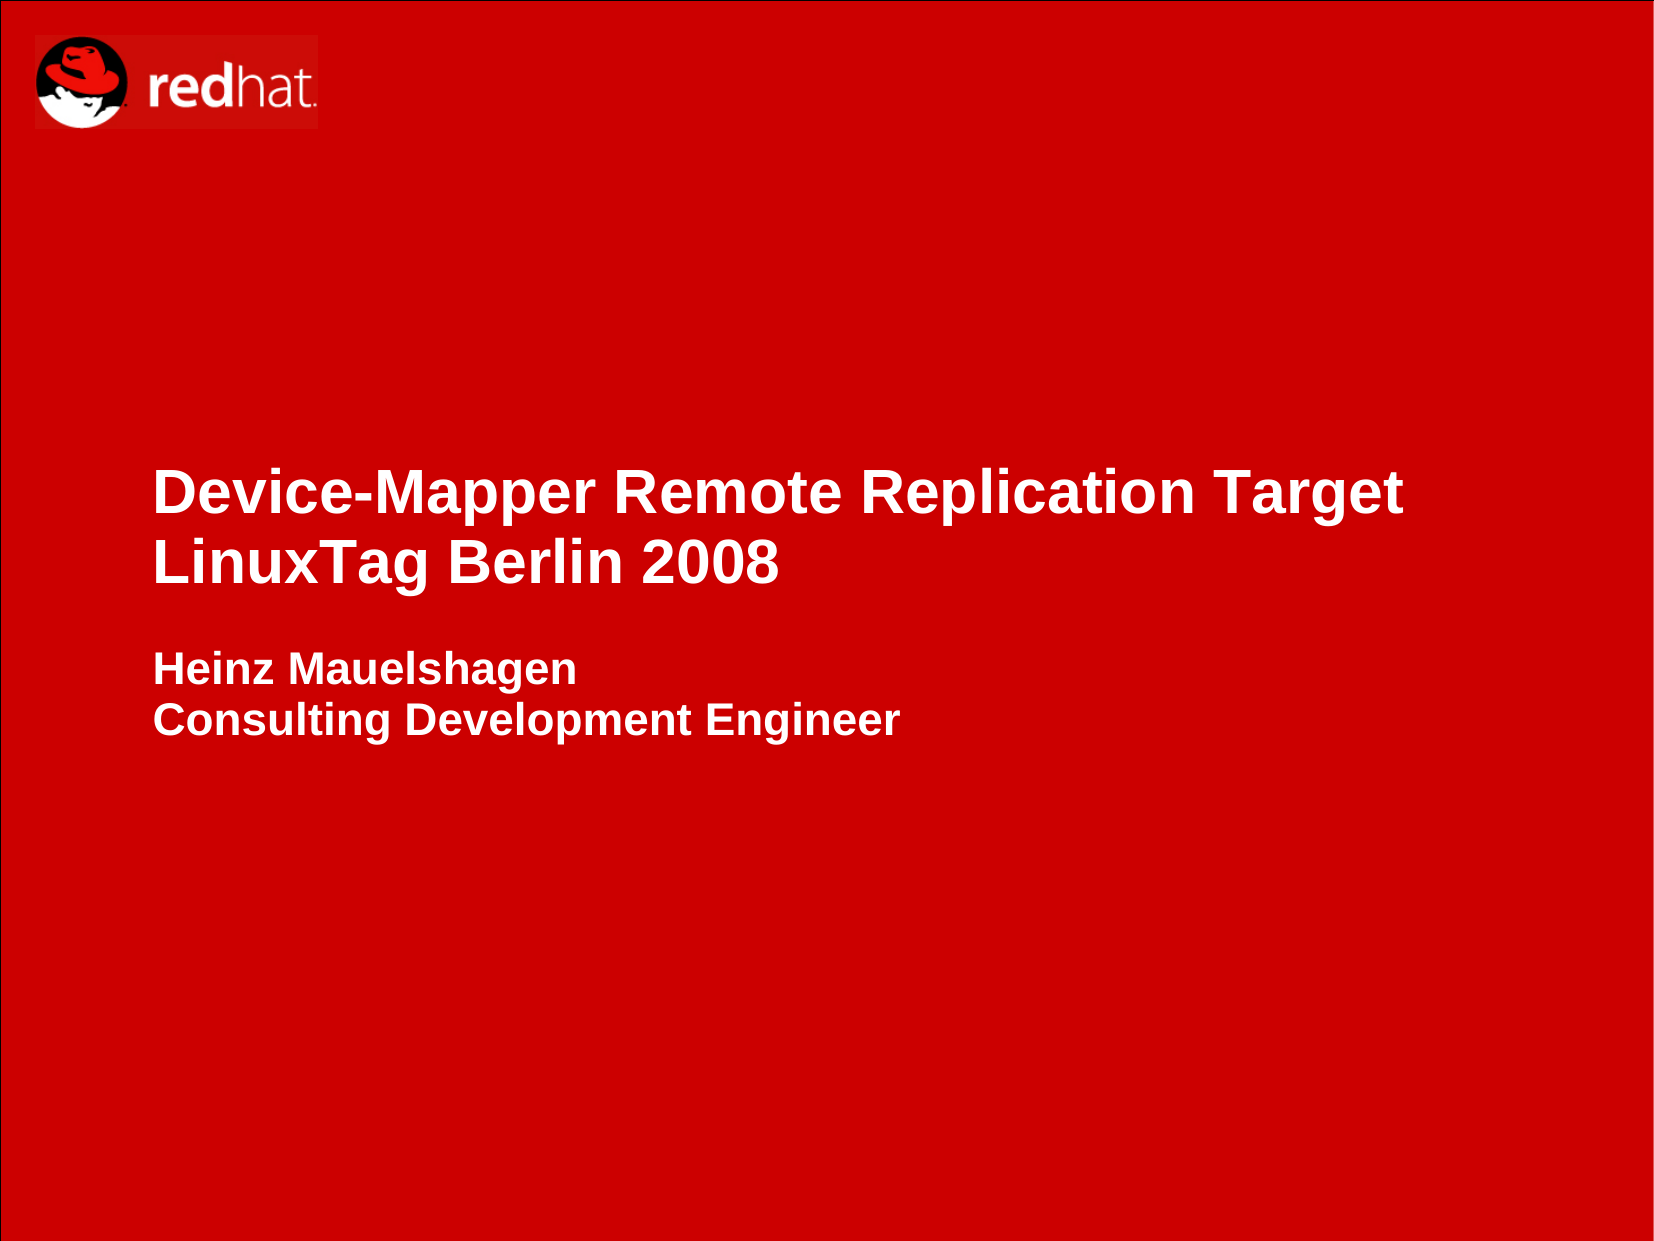

Device-Mapper Remote Replication Target
LinuxTag Berlin 2008
Heinz Mauelshagen
Consulting Development Engineer